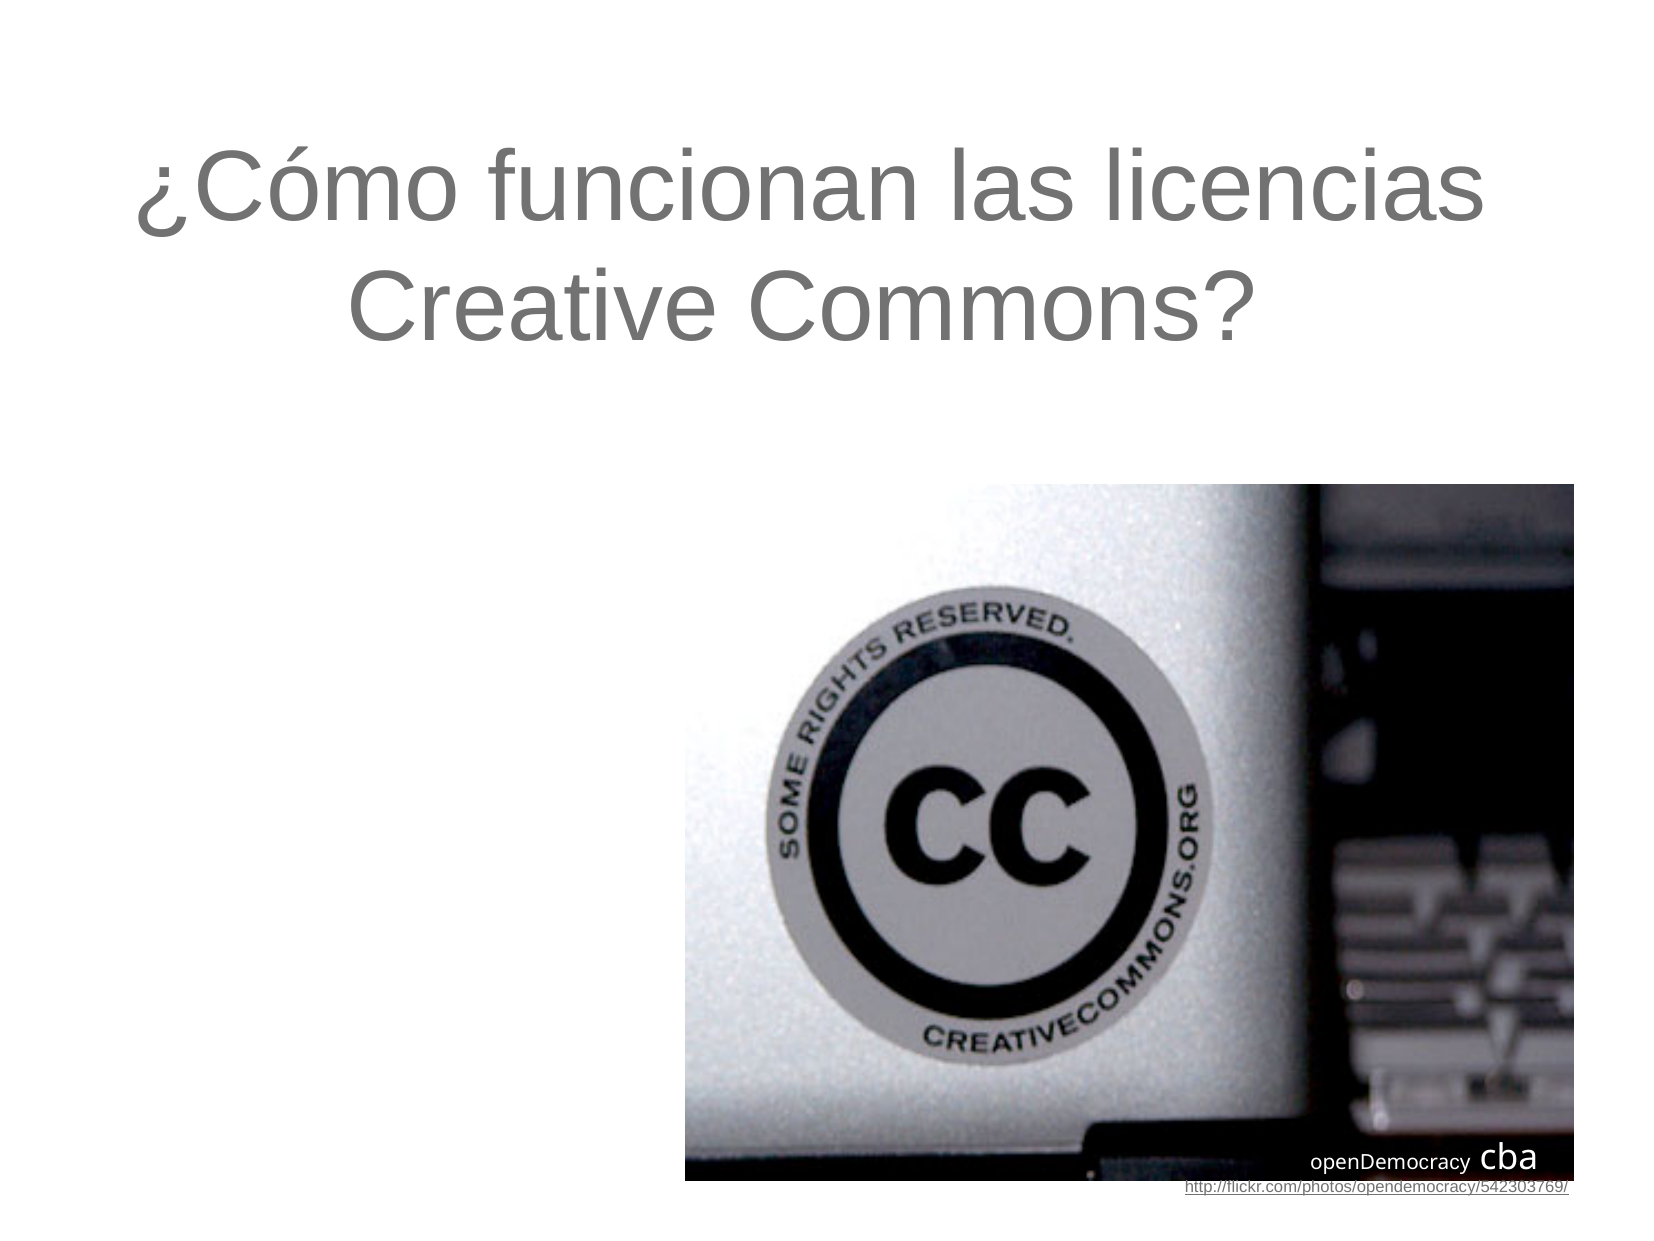

¿Cómo funcionan las licencias Creative Commons?
openDemocracy cba
http://flickr.com/photos/opendemocracy/542303769/